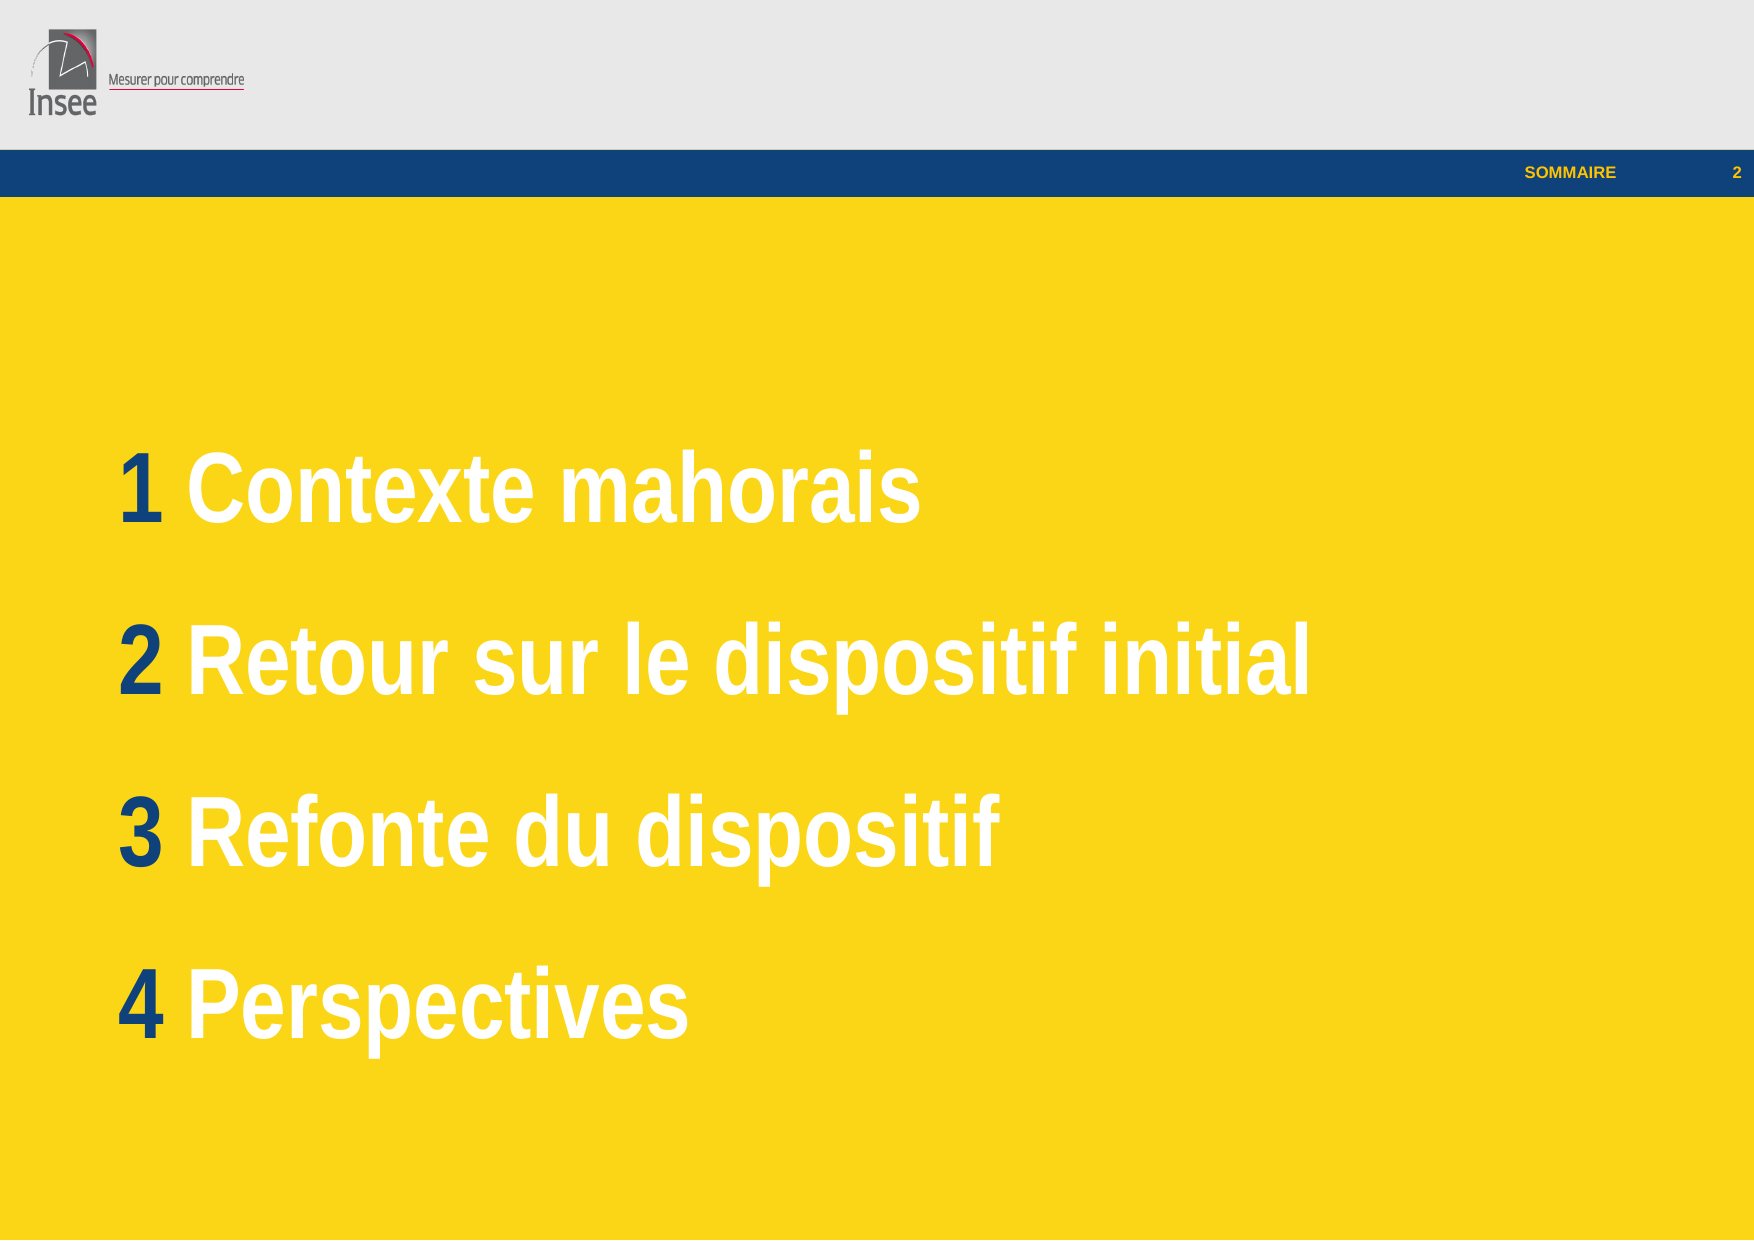

SOMMAIRE
2
# Contexte mahorais
Retour sur le dispositif initial
Refonte du dispositif
Perspectives